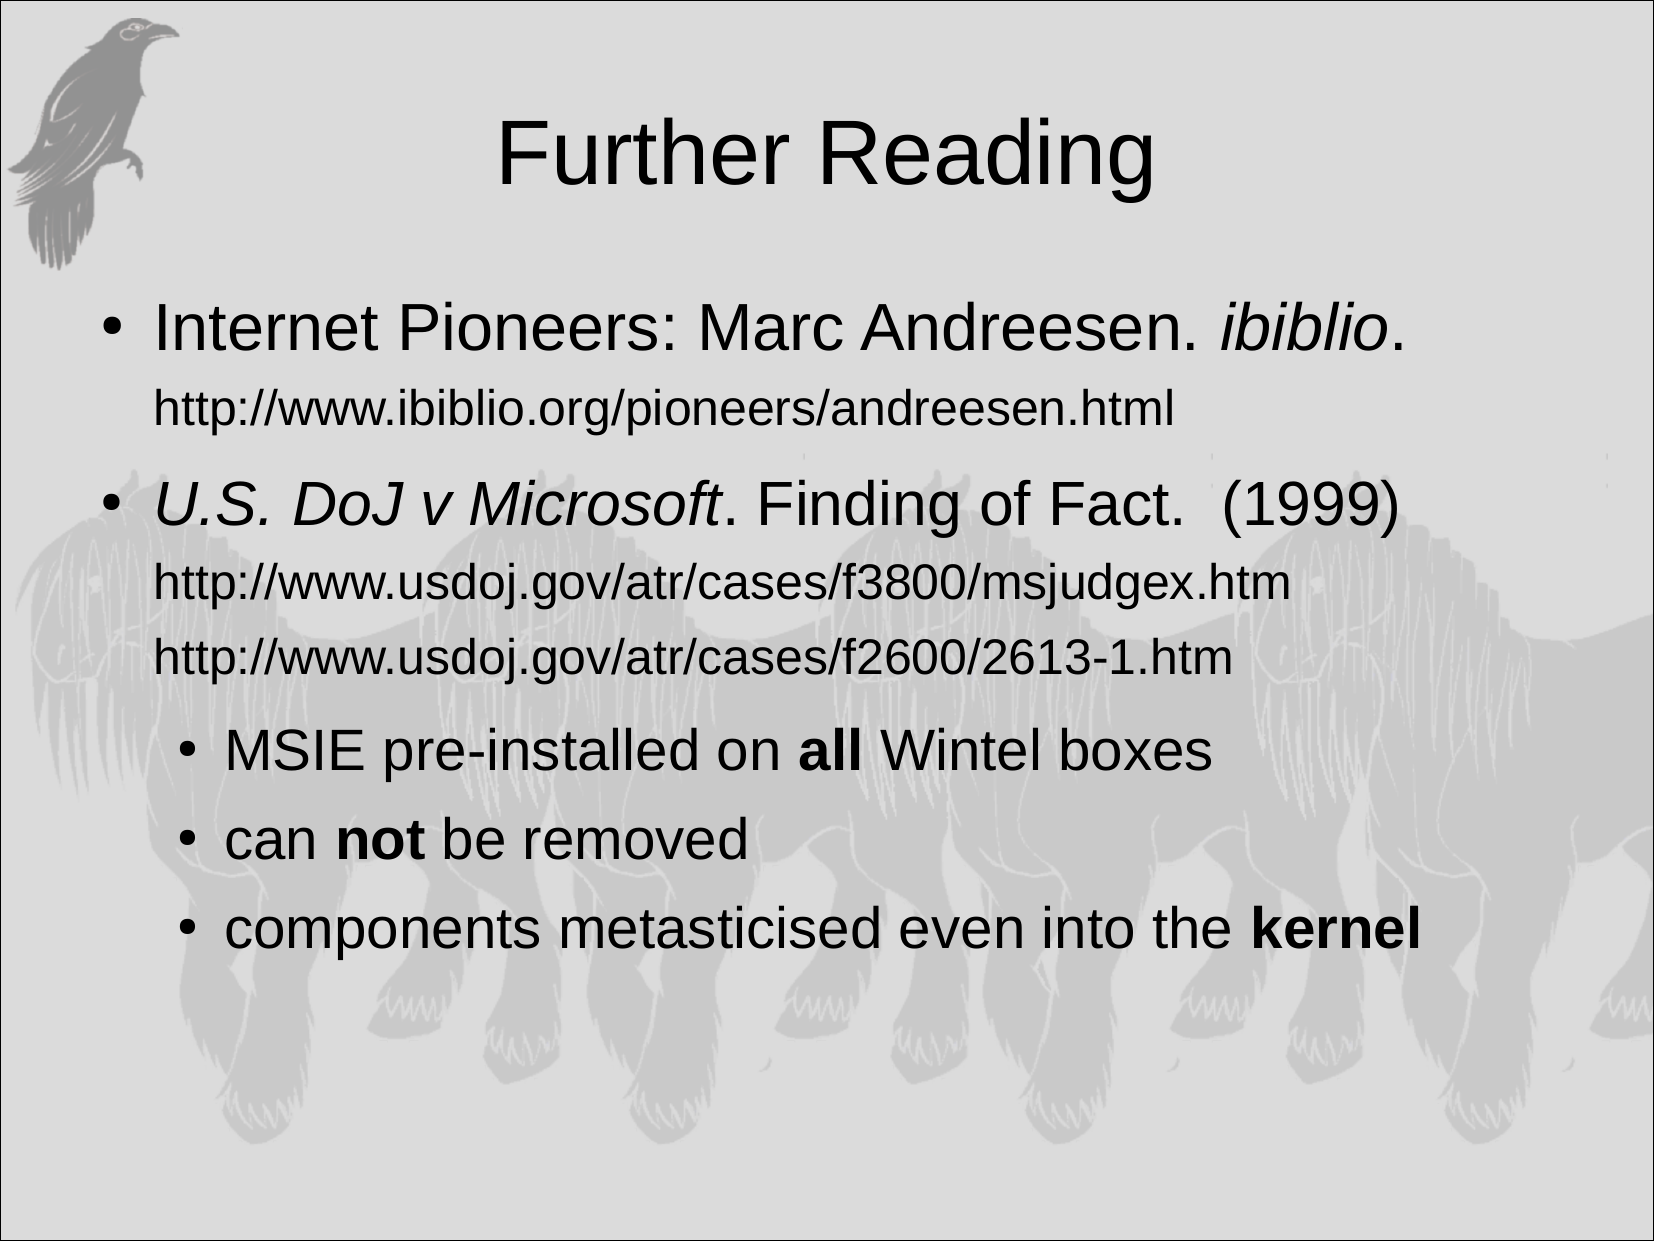

# Further Reading
Internet Pioneers: Marc Andreesen. ibiblio.
http://www.ibiblio.org/pioneers/andreesen.html
U.S. DoJ v Microsoft. Finding of Fact. (1999)
http://www.usdoj.gov/atr/cases/f3800/msjudgex.htm
http://www.usdoj.gov/atr/cases/f2600/2613-1.htm
MSIE pre-installed on all Wintel boxes
can not be removed
components metasticised even into the kernel